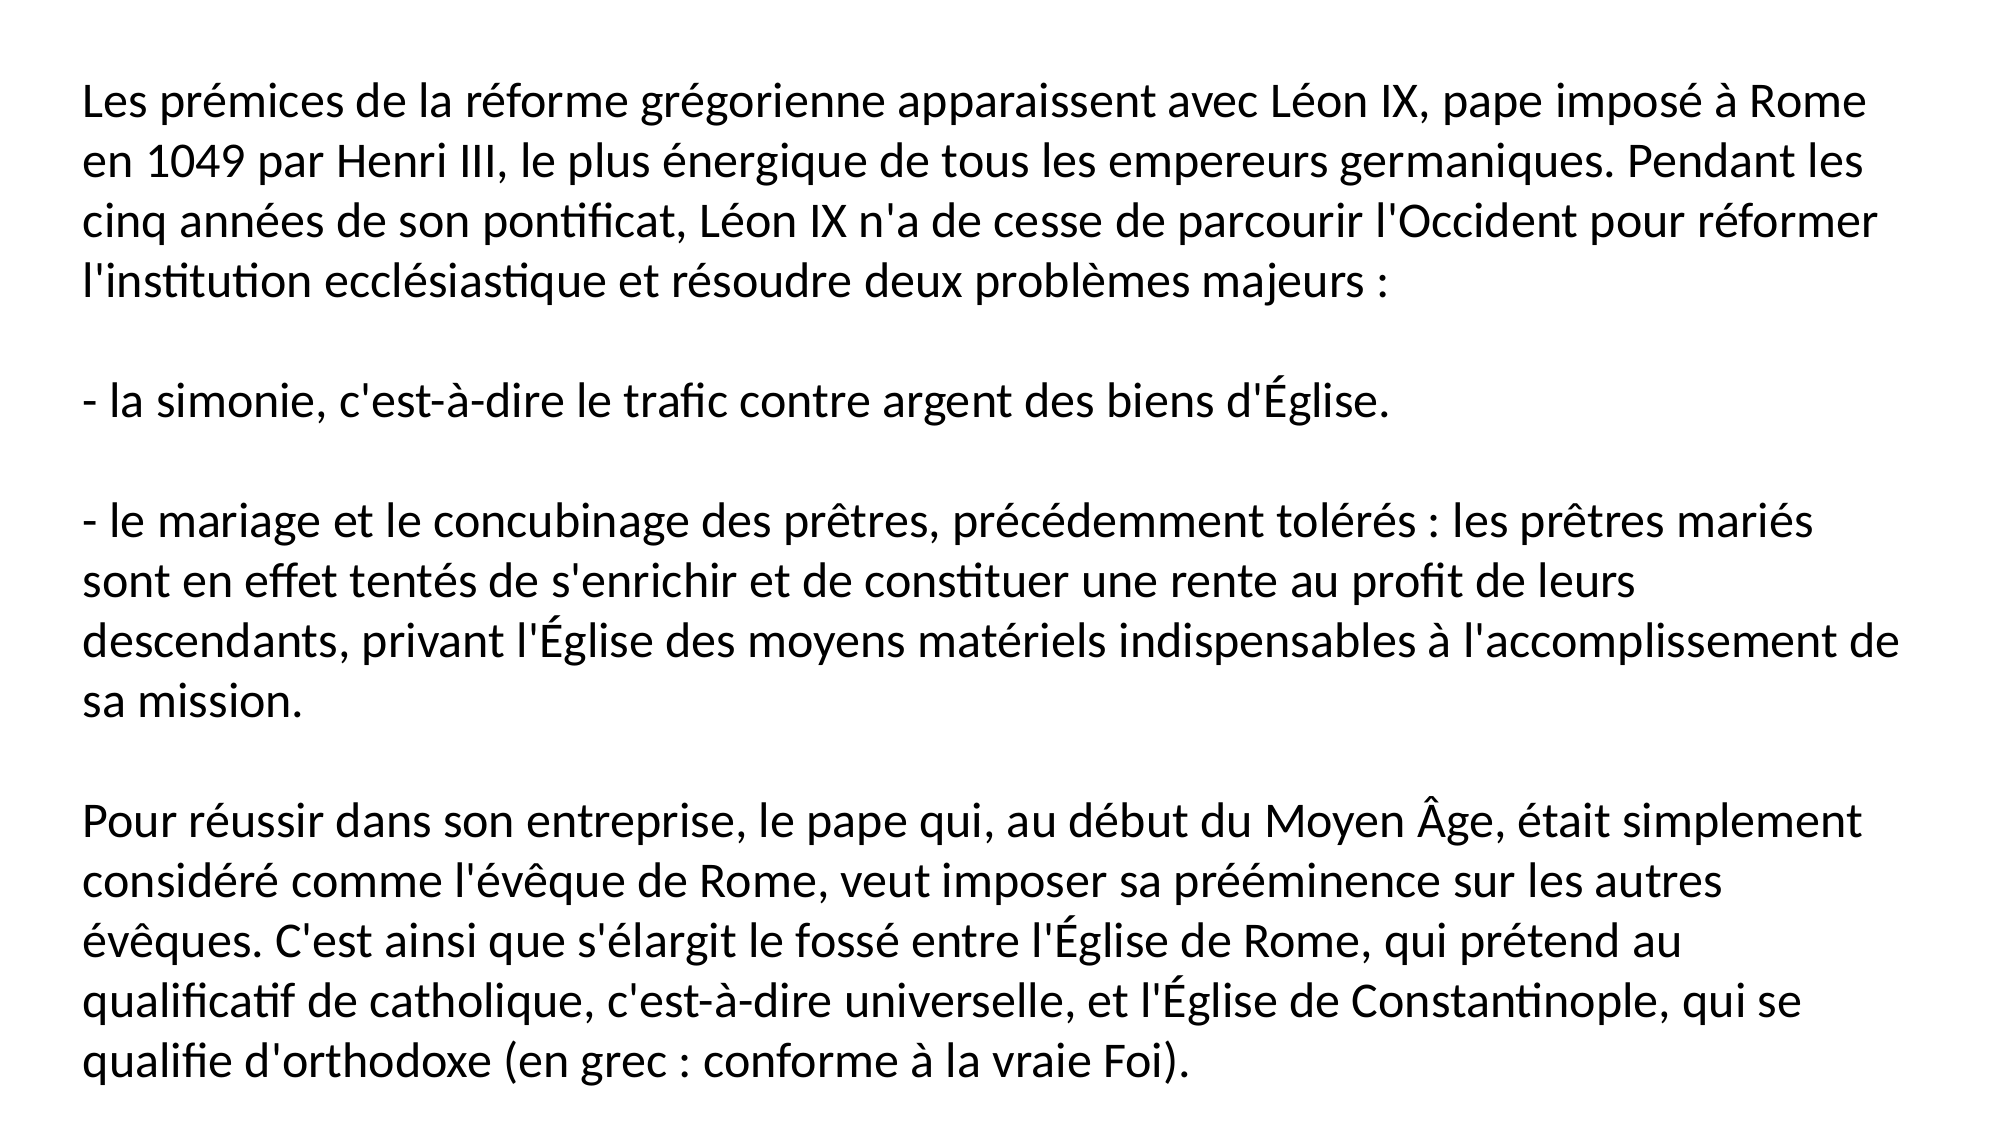

Les prémices de la réforme grégorienne apparaissent avec Léon IX, pape imposé à Rome en 1049 par Henri III, le plus énergique de tous les empereurs germaniques. Pendant les cinq années de son pontificat, Léon IX n'a de cesse de parcourir l'Occident pour réformer l'institution ecclésiastique et résoudre deux problèmes majeurs :
- la simonie, c'est-à-dire le trafic contre argent des biens d'Église.
- le mariage et le concubinage des prêtres, précédemment tolérés : les prêtres mariés sont en effet tentés de s'enrichir et de constituer une rente au profit de leurs descendants, privant l'Église des moyens matériels indispensables à l'accomplissement de sa mission.
Pour réussir dans son entreprise, le pape qui, au début du Moyen Âge, était simplement considéré comme l'évêque de Rome, veut imposer sa prééminence sur les autres évêques. C'est ainsi que s'élargit le fossé entre l'Église de Rome, qui prétend au qualificatif de catholique, c'est-à-dire universelle, et l'Église de Constantinople, qui se qualifie d'orthodoxe (en grec : conforme à la vraie Foi).